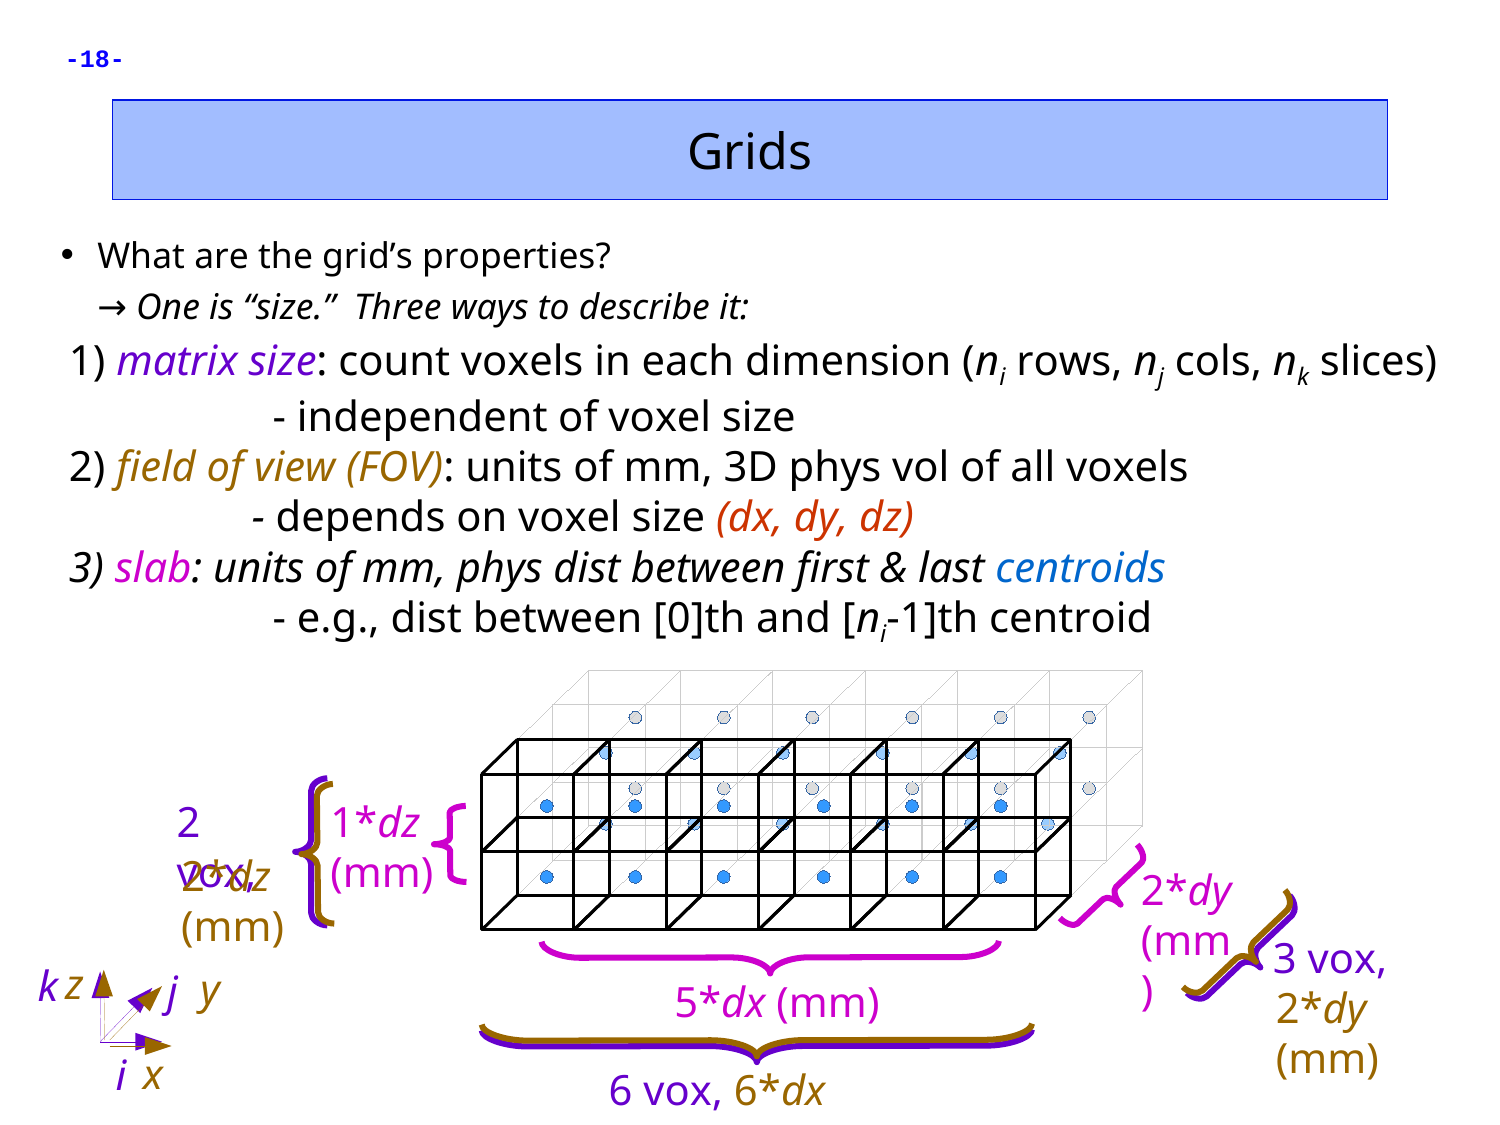

Grids
What are the grid’s properties?
→ One is “size.” Three ways to describe it:
1) matrix size: count voxels in each dimension (ni rows, nj cols, nk slices)
		 - independent of voxel size
2) field of view (FOV): units of mm, 3D phys vol of all voxels
 - depends on voxel size (dx, dy, dz)
3) slab: units of mm, phys dist between first & last centroids
		 - e.g., dist between [0]th and [ni-1]th centroid
2 vox,
1*dz
(mm)
2*dz
(mm)
2*dy
(mm)
3 vox,
z
k
y
j
5*dx (mm)
2*dy
(mm)
x
i
6 vox, 6*dx (mm)